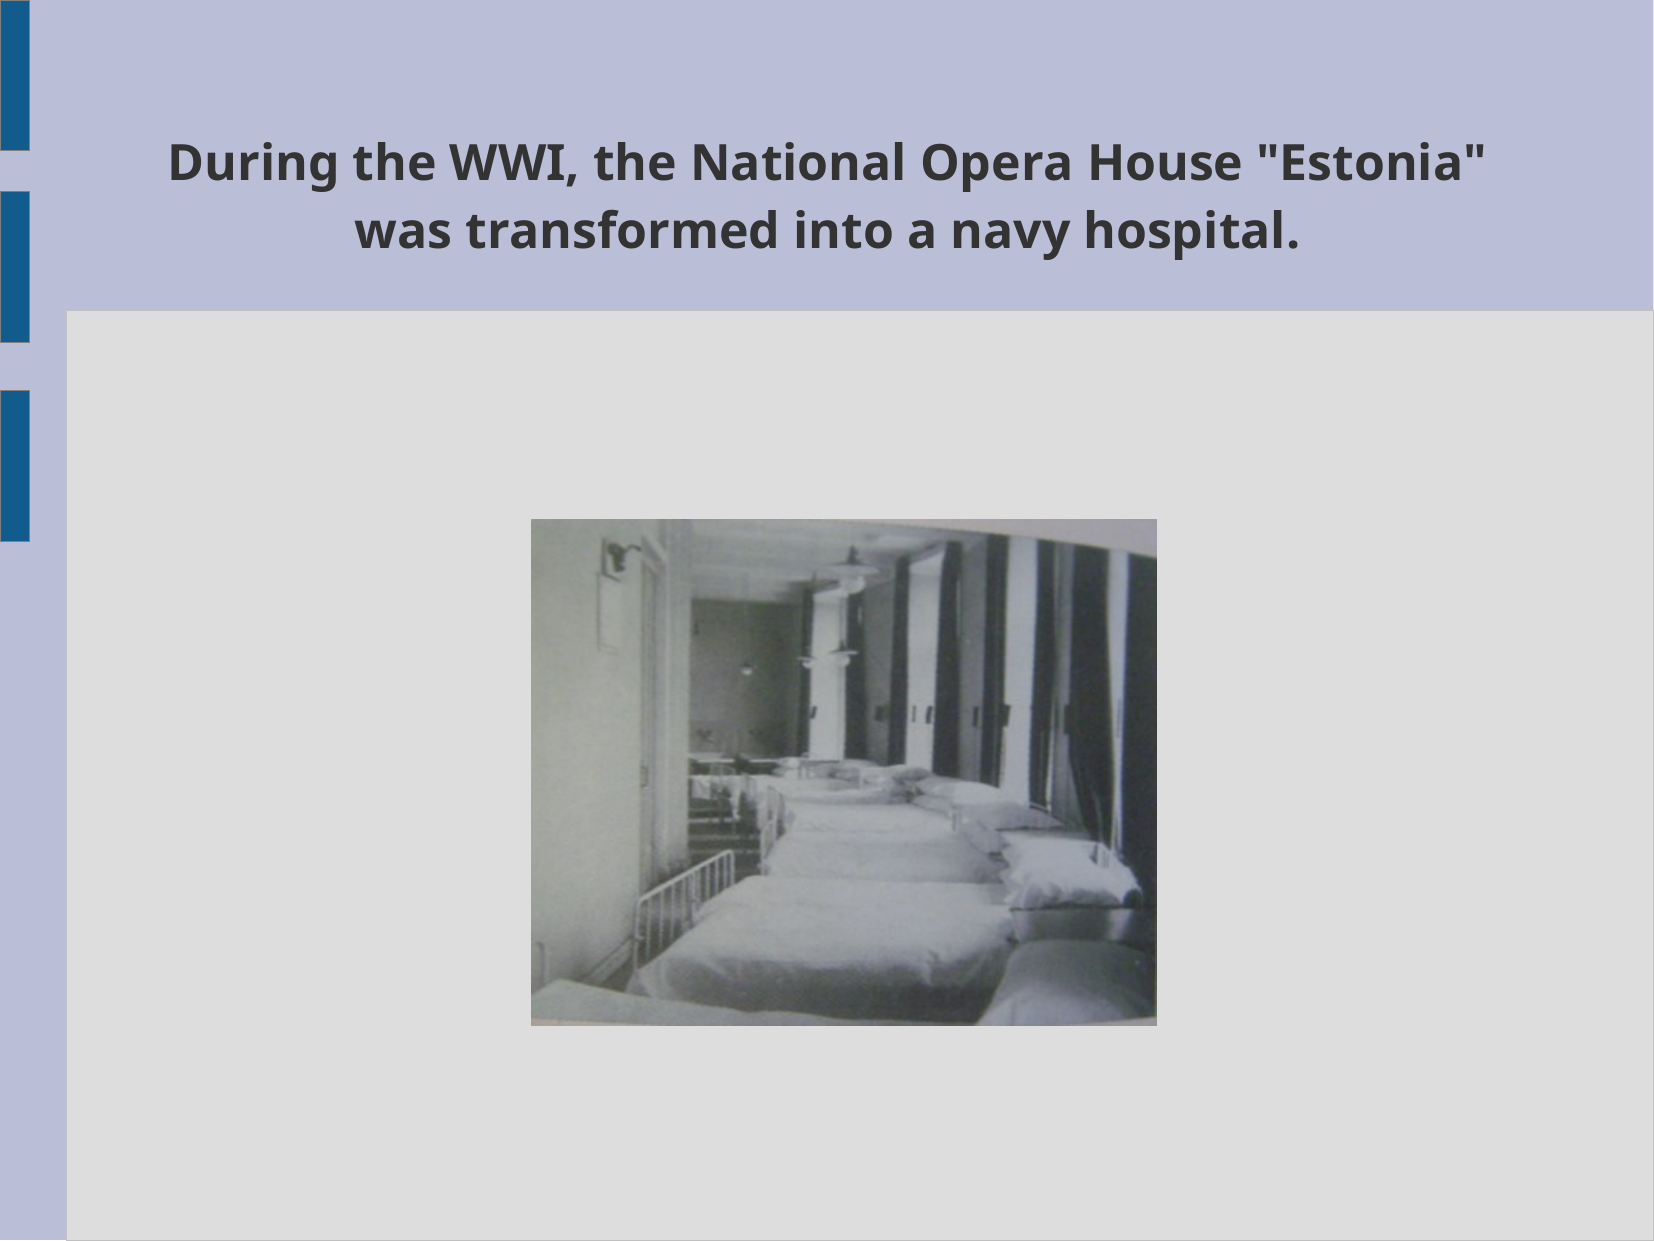

# During the WWI, the National Opera House "Estonia" was transformed into a navy hospital.